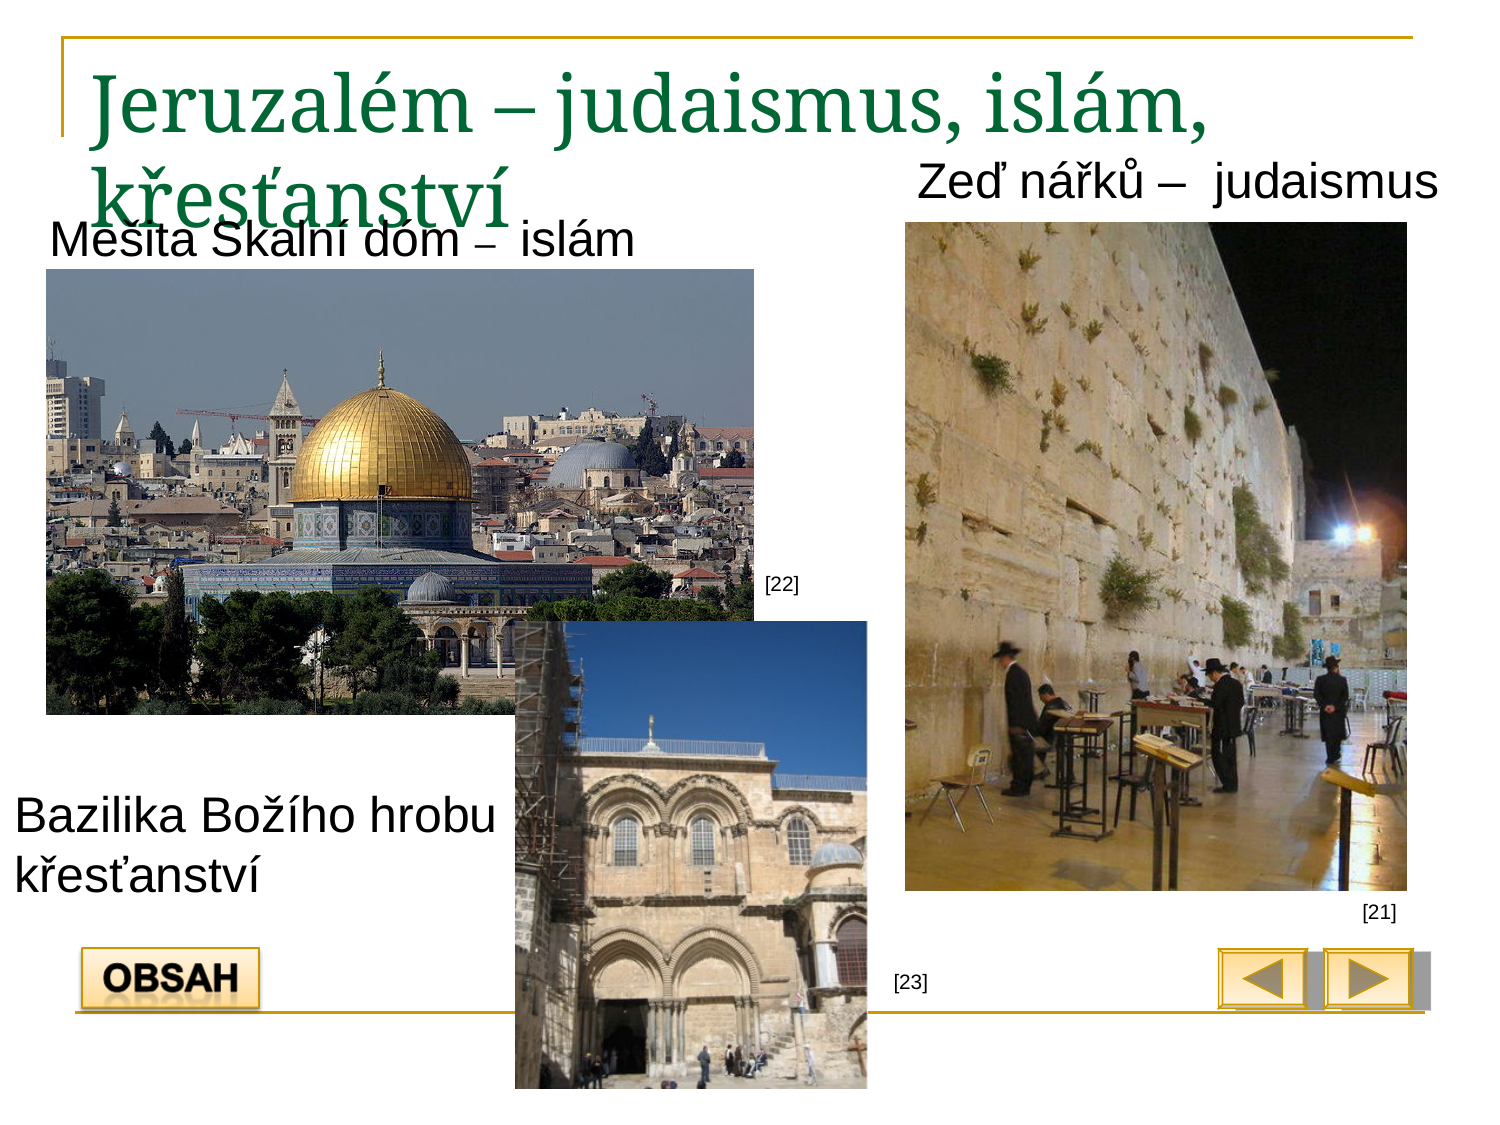

# Jeruzalém – judaismus, islám, křesťanství
Zeď nářků – judaismus
Mešita Skalní dóm – islám
[22]
Bazilika Božího hrobu křesťanství
[21]
[23]